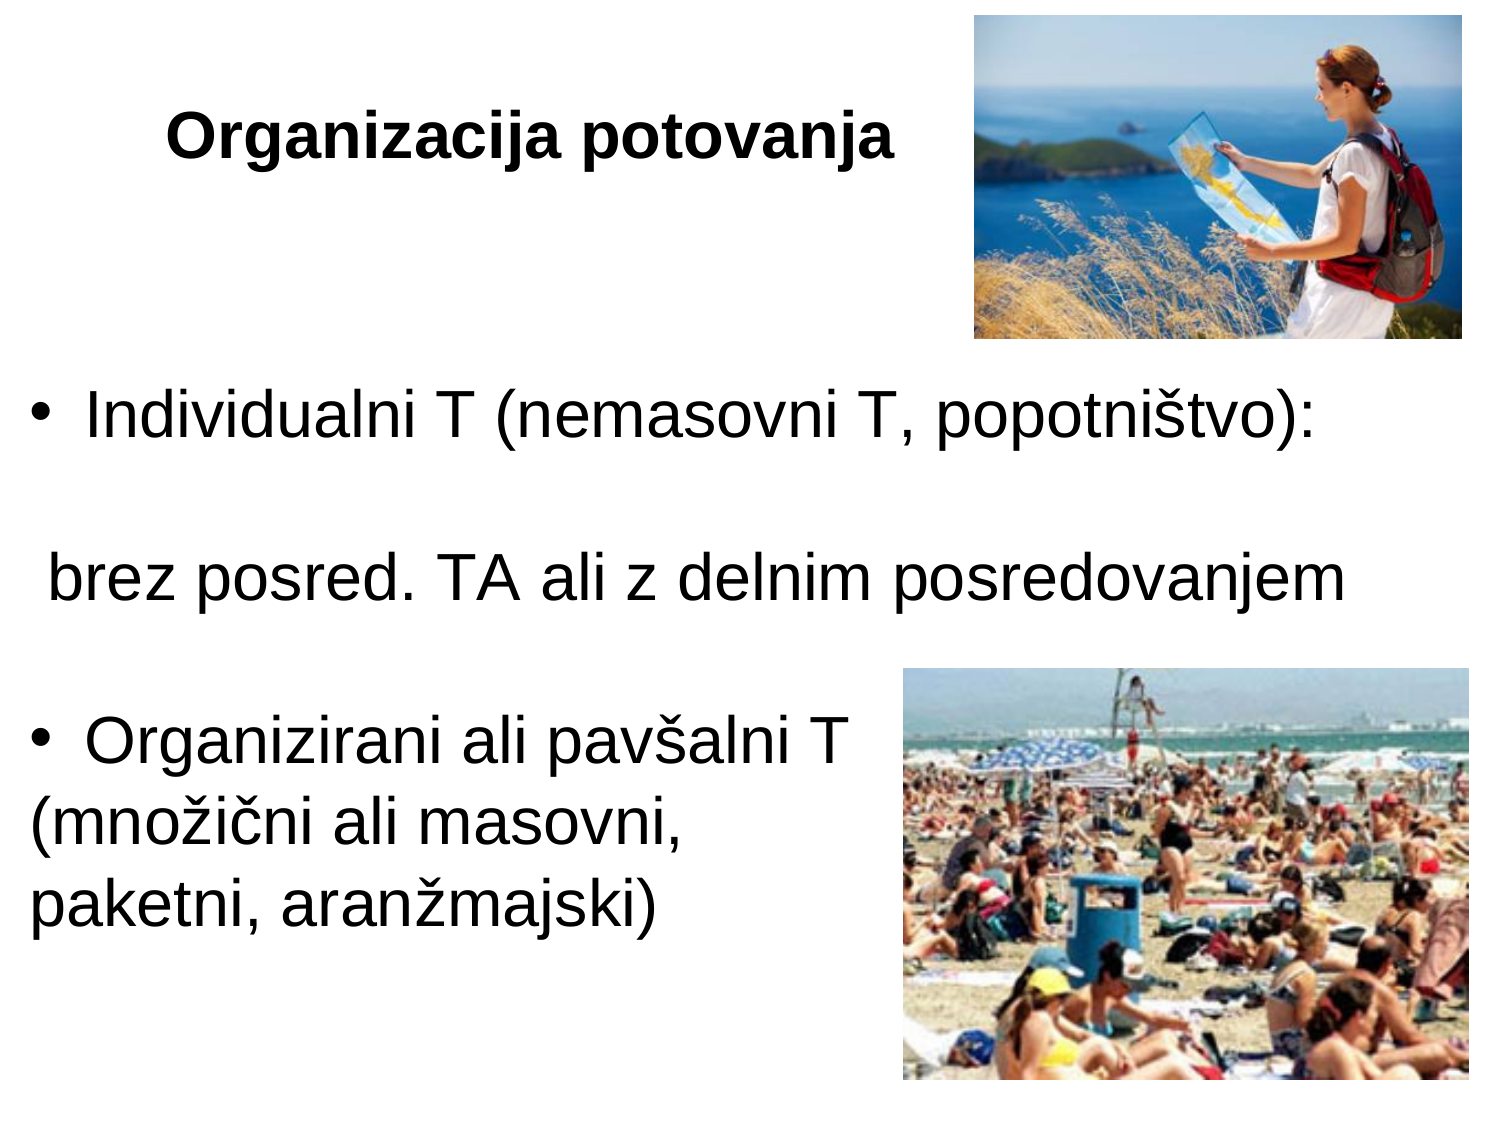

# Organizacija potovanja
Individualni T (nemasovni T, popotništvo):
 brez posred. TA ali z delnim posredovanjem
Organizirani ali pavšalni T
(množični ali masovni,
paketni, aranžmajski)‏